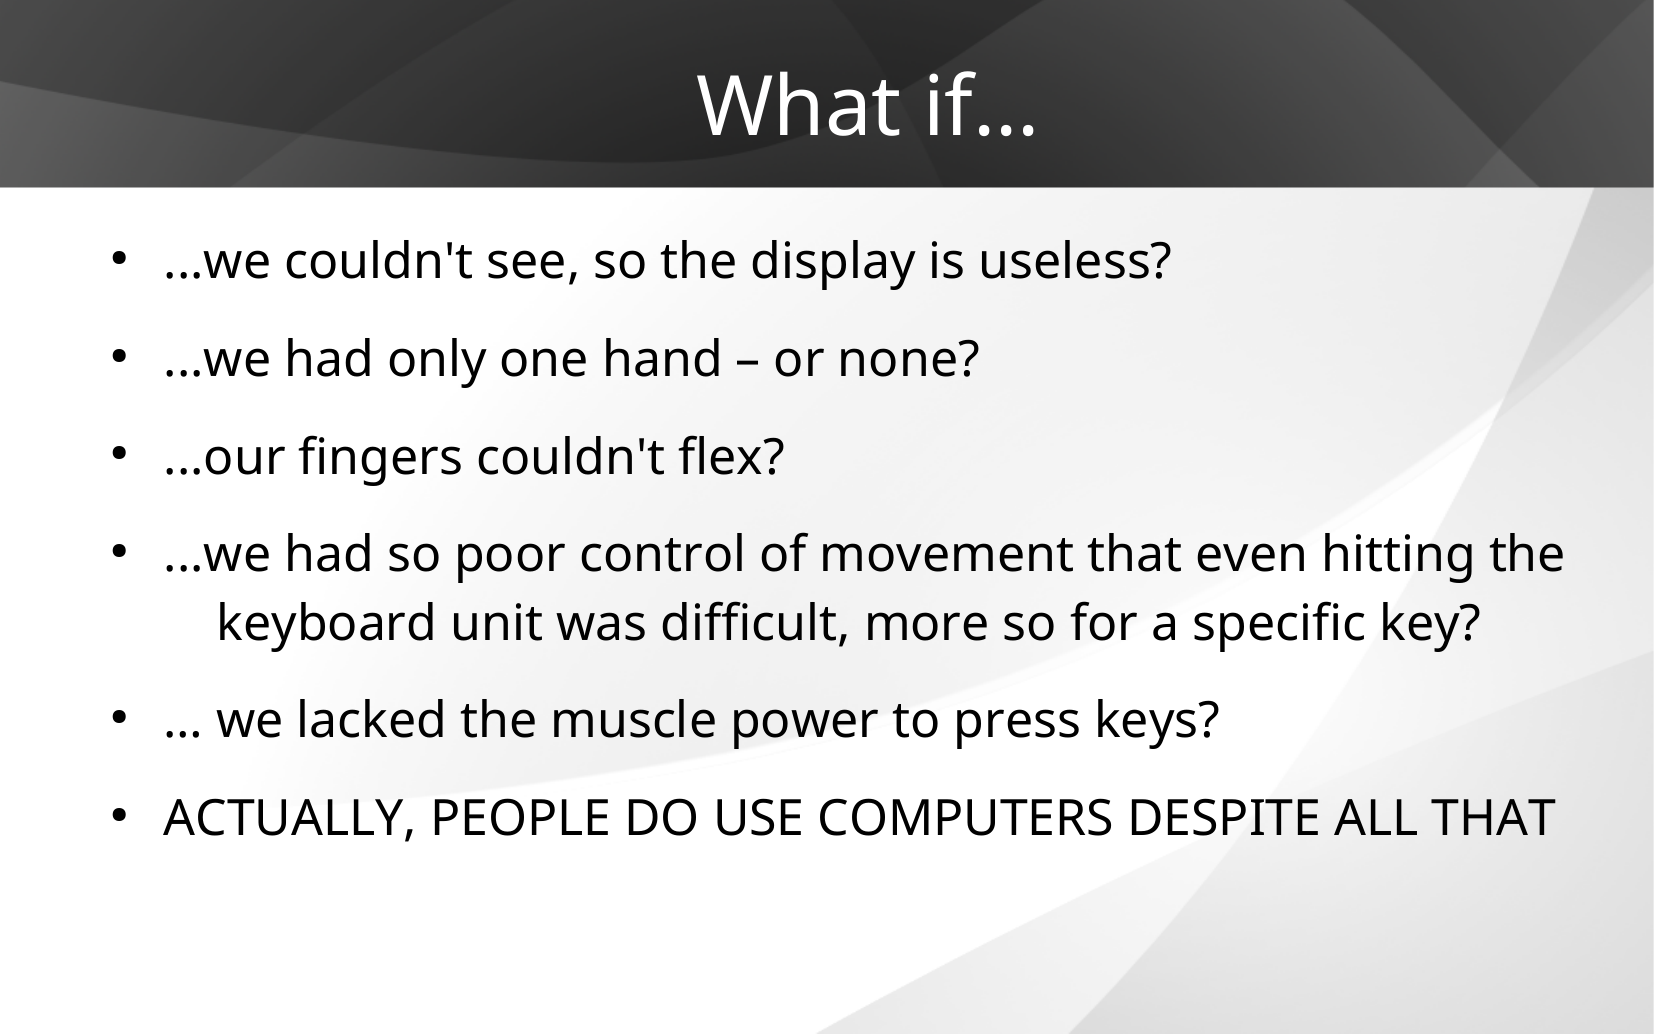

# What if...
...we couldn't see, so the display is useless?
...we had only one hand – or none?
...our fingers couldn't flex?
...we had so poor control of movement that even hitting the keyboard unit was difficult, more so for a specific key?
… we lacked the muscle power to press keys?
ACTUALLY, PEOPLE DO USE COMPUTERS DESPITE ALL THAT